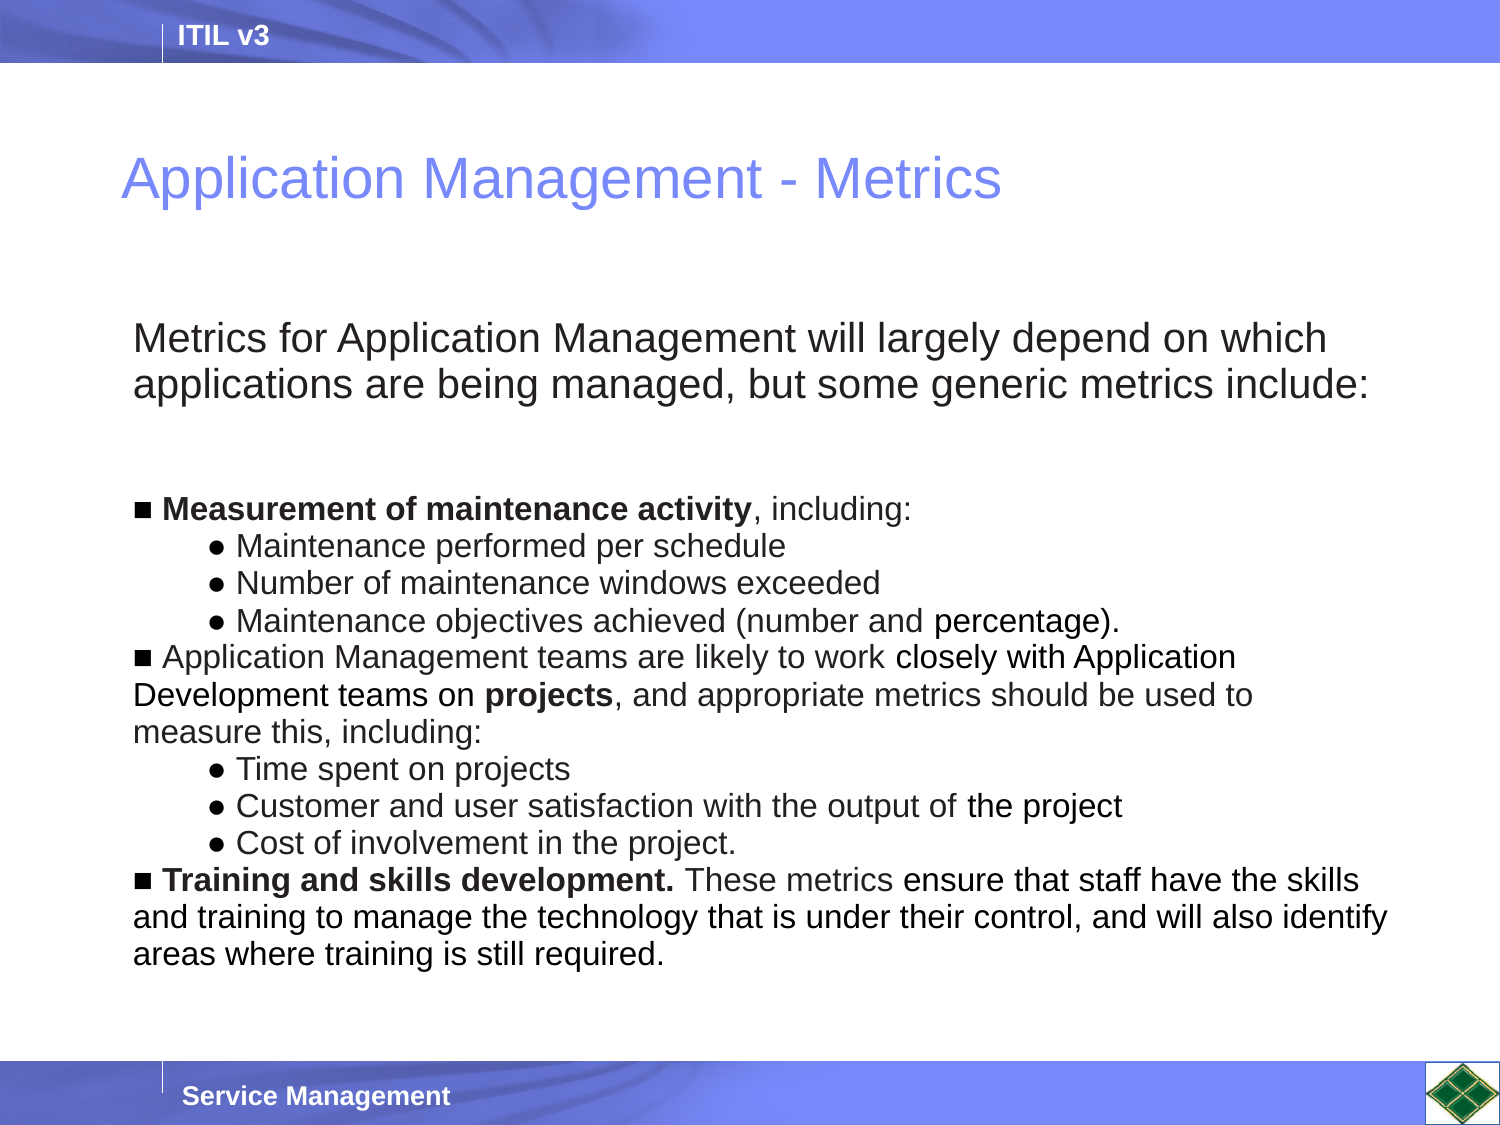

Application Management - Metrics
Metrics for Application Management will largely depend on which applications are being managed, but some generic metrics include:
■ Measurement of maintenance activity, including:
	● Maintenance performed per schedule
	● Number of maintenance windows exceeded
	● Maintenance objectives achieved (number and percentage).
■ Application Management teams are likely to work closely with Application Development teams on projects, and appropriate metrics should be used to
measure this, including:
	● Time spent on projects
	● Customer and user satisfaction with the output of the project
	● Cost of involvement in the project.
■ Training and skills development. These metrics ensure that staff have the skills and training to manage the technology that is under their control, and will also identify areas where training is still required.